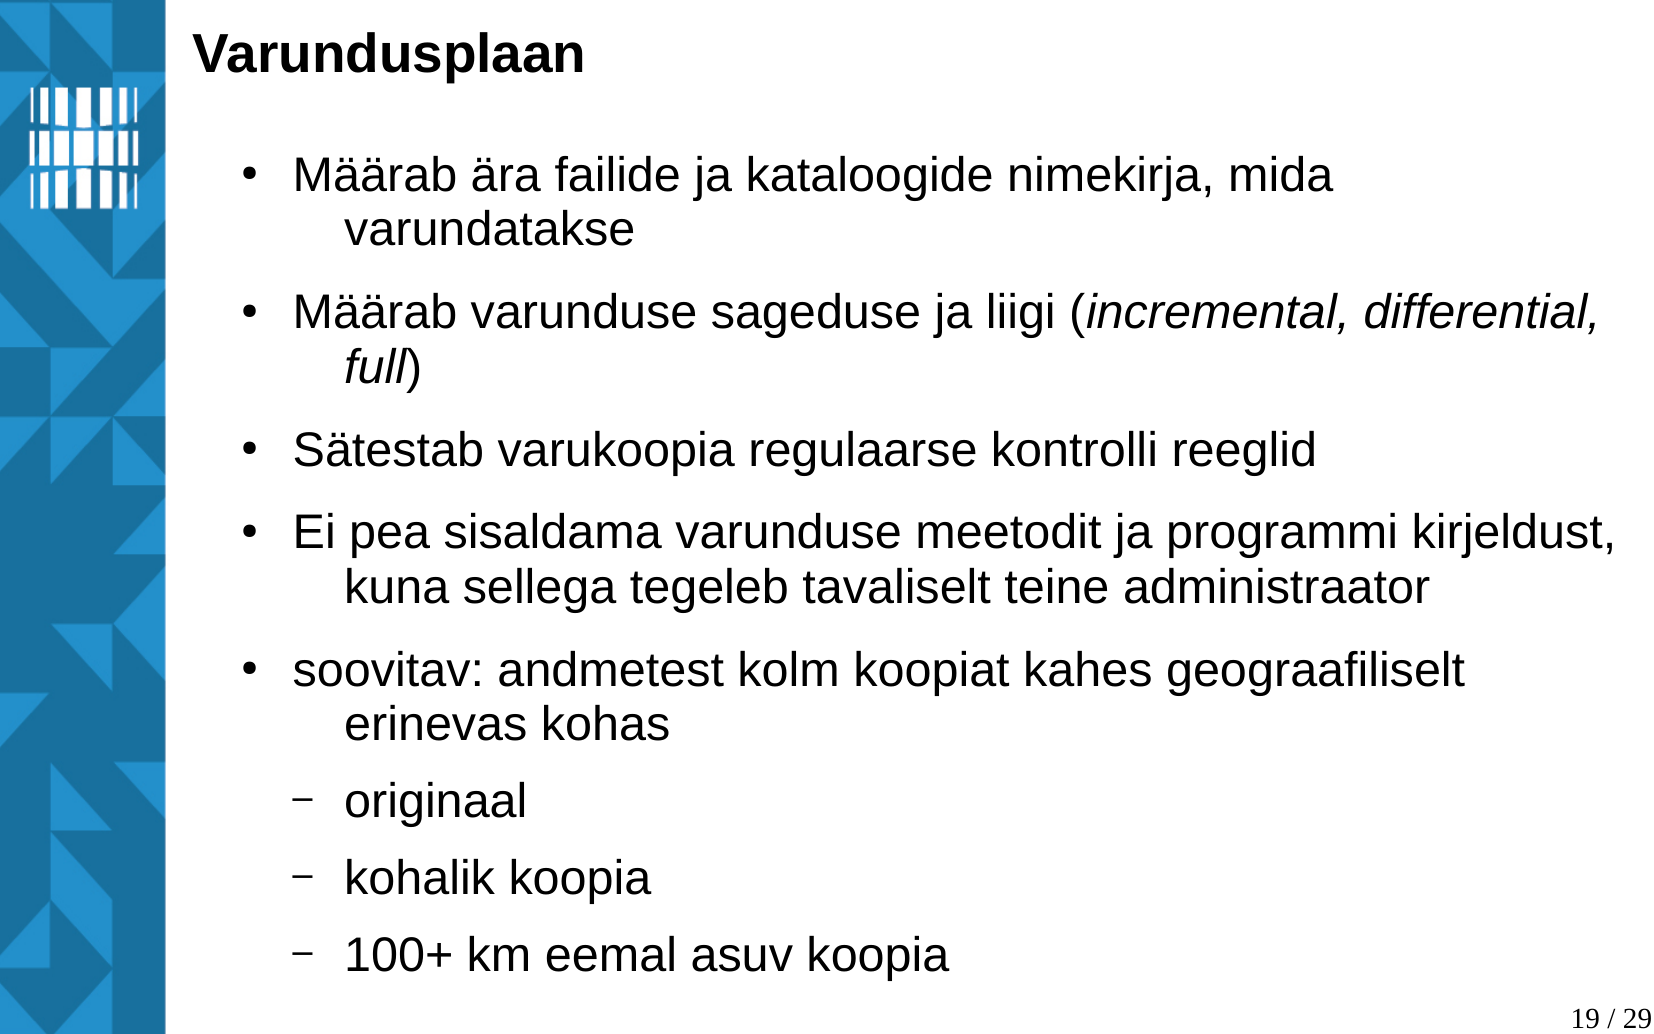

# Varundusplaan
Määrab ära failide ja kataloogide nimekirja, mida varundatakse
Määrab varunduse sageduse ja liigi (incremental, differential, full)
Sätestab varukoopia regulaarse kontrolli reeglid
Ei pea sisaldama varunduse meetodit ja programmi kirjeldust, kuna sellega tegeleb tavaliselt teine administraator
soovitav: andmetest kolm koopiat kahes geograafiliselt erinevas kohas
originaal
kohalik koopia
100+ km eemal asuv koopia
19